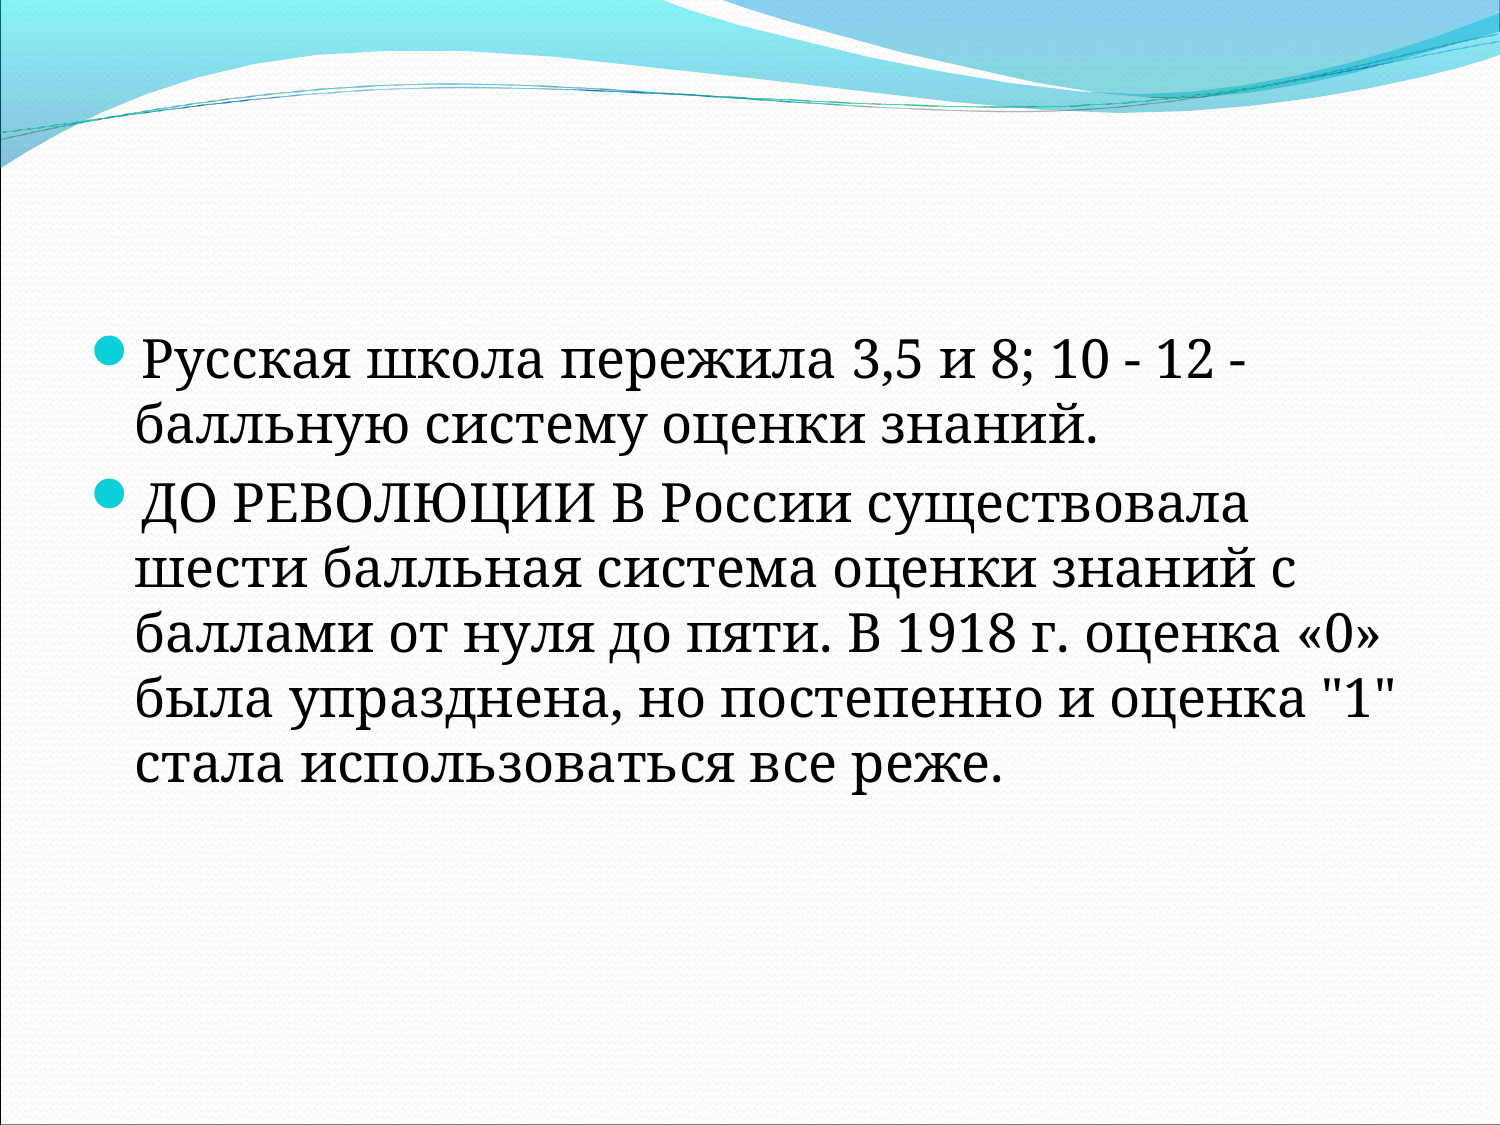

# Русская школа пережила 3,5 и 8; 10 - 12 - балльную систему оценки знаний.
ДО РЕВОЛЮЦИИ В России существовала шести балльная система оценки знаний с баллами от нуля до пяти. В 1918 г. оценка «0» была упразднена, но постепенно и оценка "1" стала использоваться все реже.